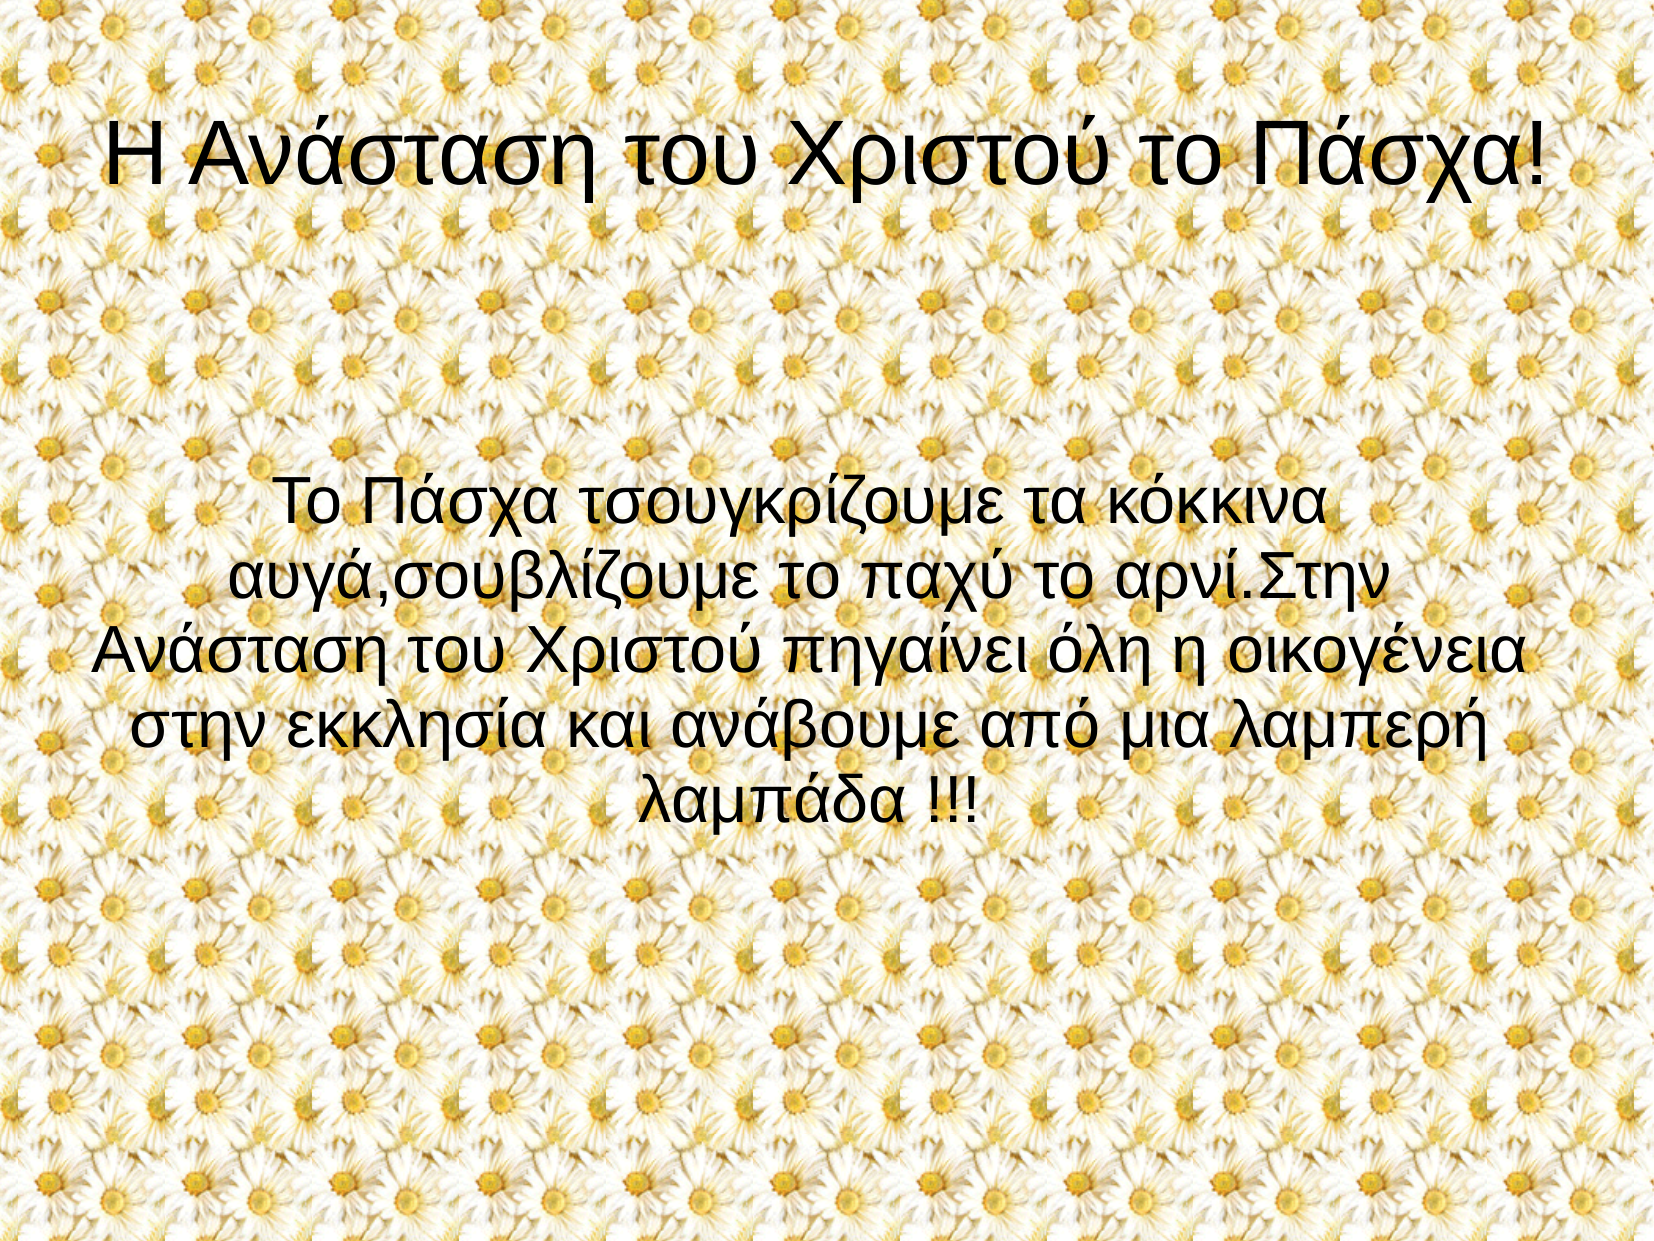

# Η Ανάσταση του Χριστού το Πάσχα!
Το Πάσχα τσουγκρίζουμε τα κόκκινα αυγά,σουβλίζουμε το παχύ το αρνί.Στην Ανάσταση του Χριστού πηγαίνει όλη η οικογένεια στην εκκλησία και ανάβουμε από μια λαμπερή λαμπάδα !!!